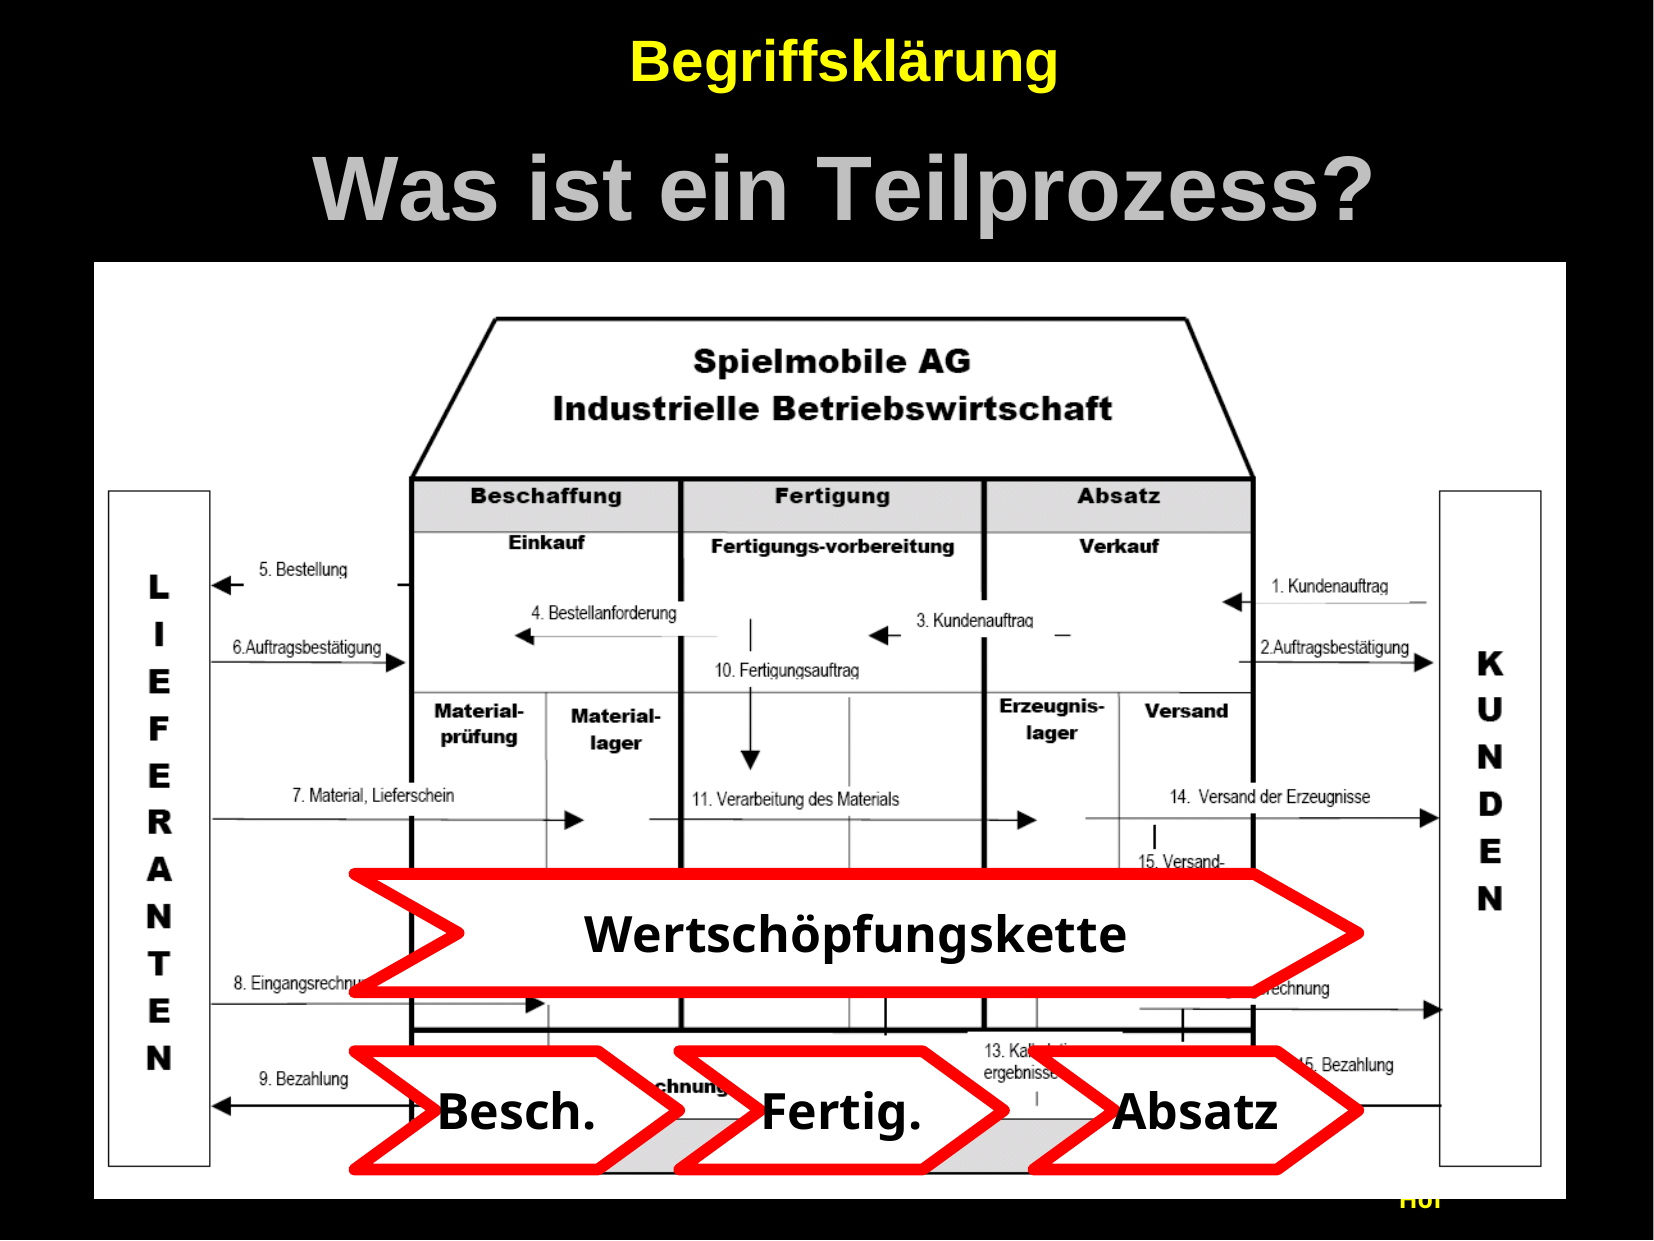

Begriffsklärung
Was ist ein Teilprozess?
Wertschöpfungskette
Besch.
Fertig.
Absatz
Schiller-Gymnasium
Hof
Manuel Friedrich